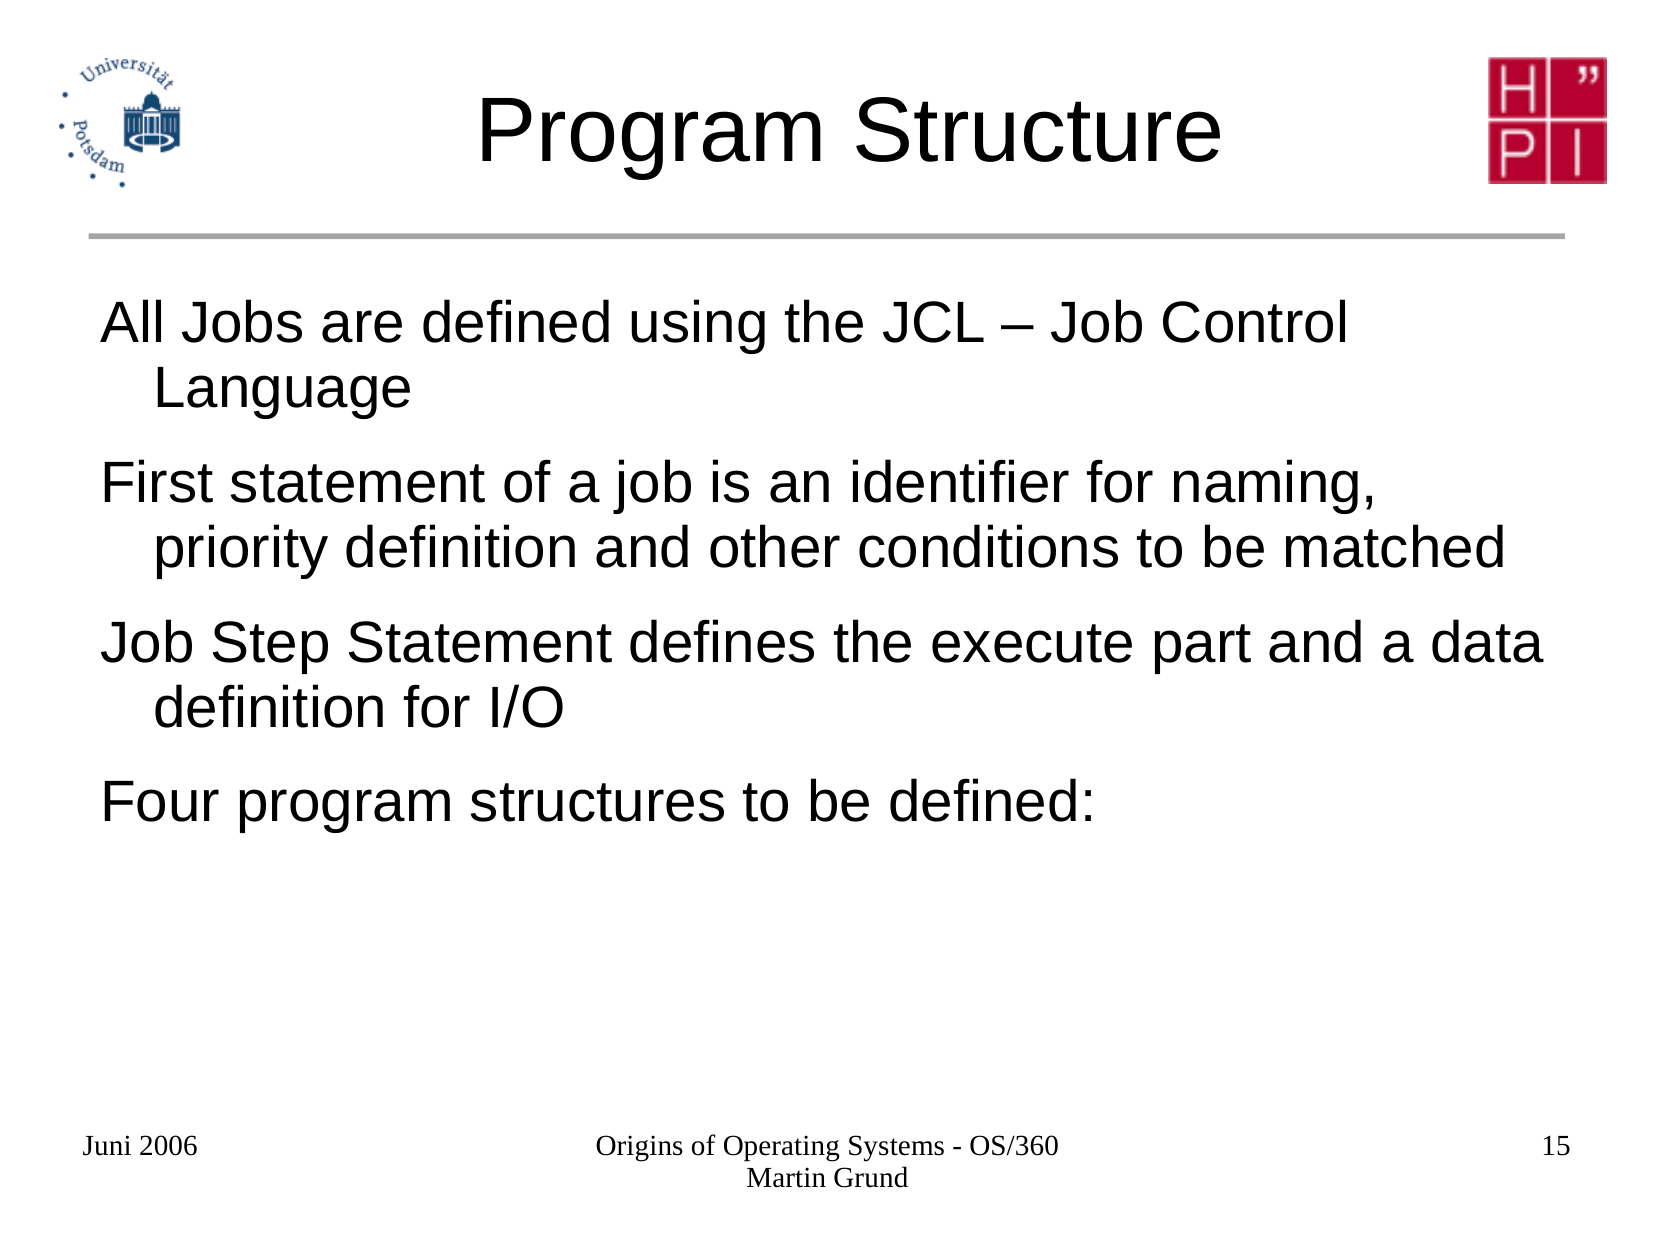

# Program Structure
All Jobs are defined using the JCL – Job Control Language
First statement of a job is an identifier for naming, priority definition and other conditions to be matched
Job Step Statement defines the execute part and a data definition for I/O
Four program structures to be defined:
Juni 2006
Origins of Operating Systems - OS/360
15